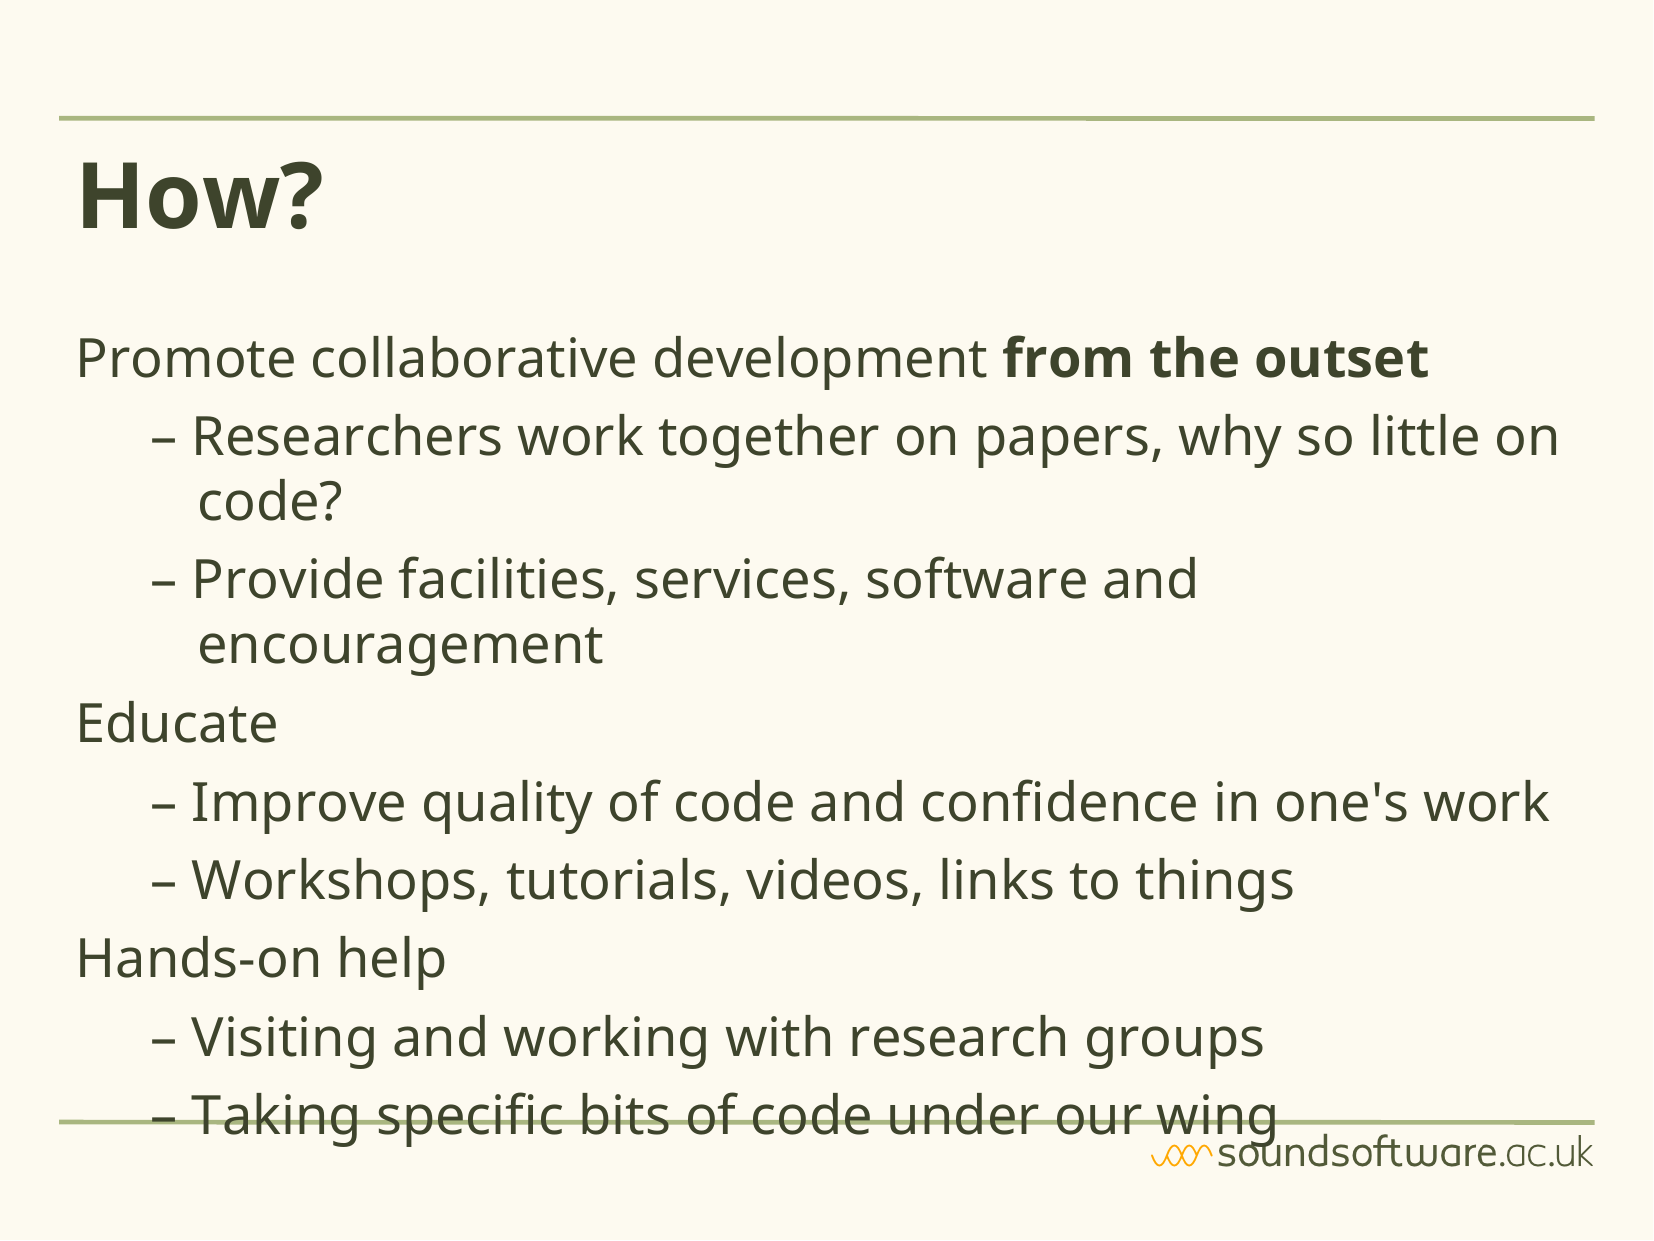

# How?
Promote collaborative development from the outset
– Researchers work together on papers, why so little on code?
– Provide facilities, services, software and encouragement
Educate
– Improve quality of code and confidence in one's work
– Workshops, tutorials, videos, links to things
Hands-on help
– Visiting and working with research groups
– Taking specific bits of code under our wing